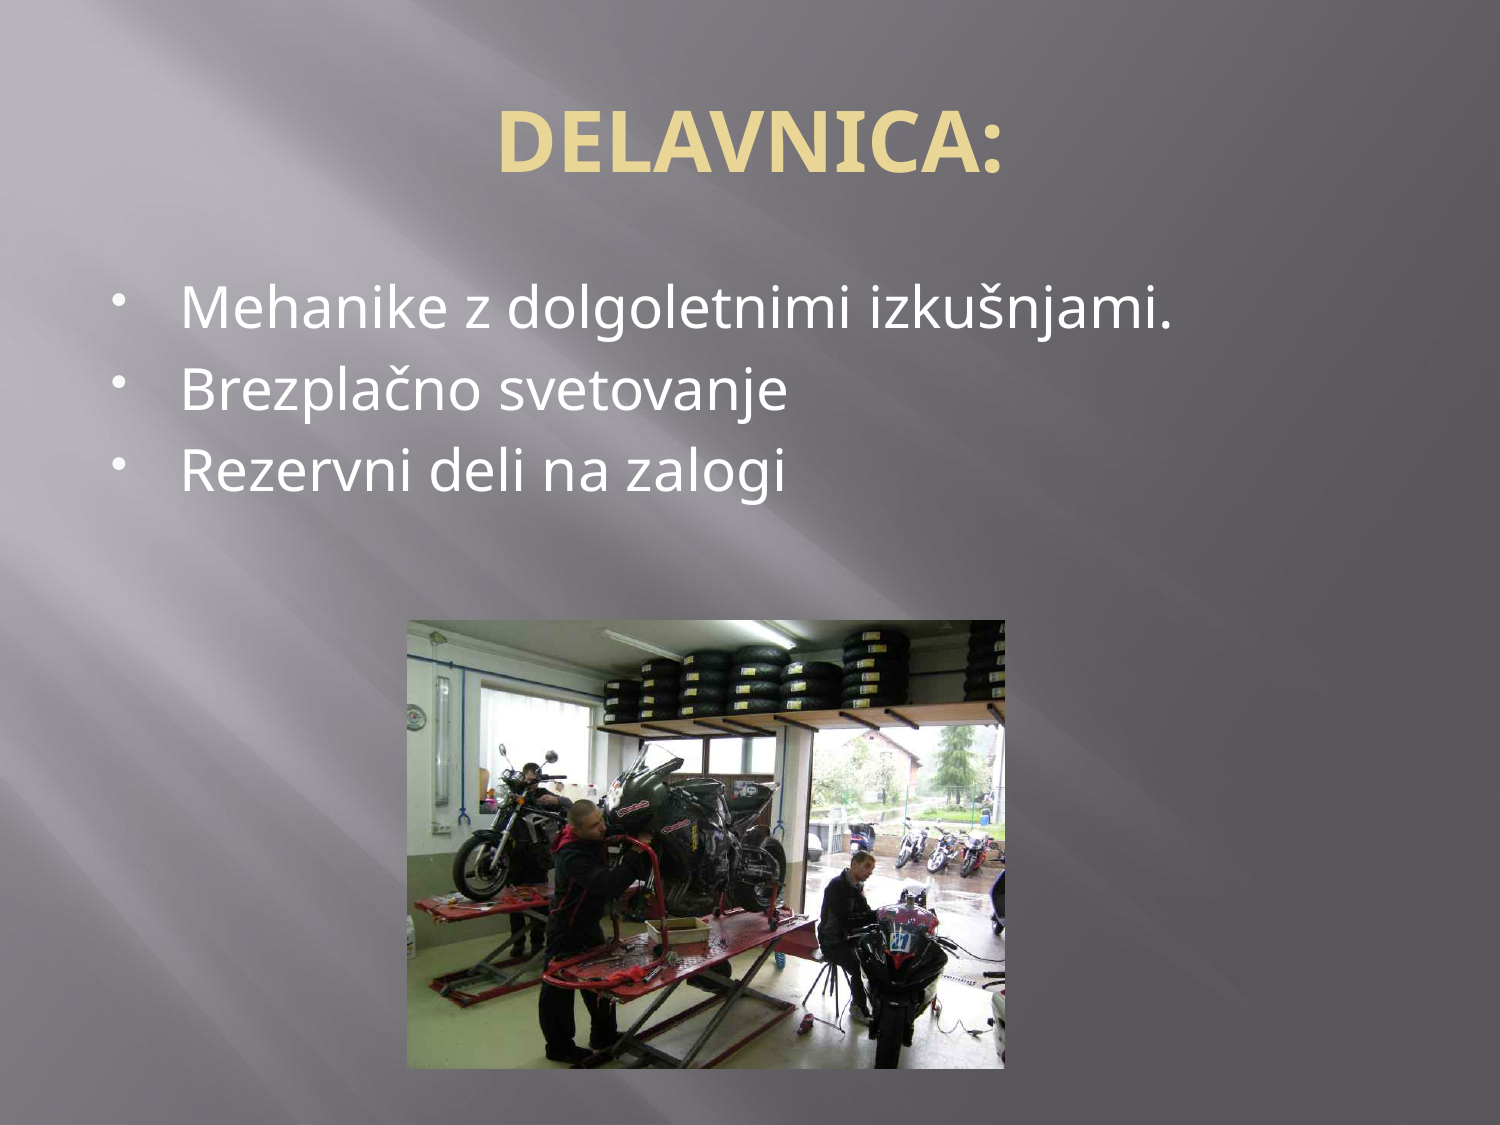

# DELAVNICA:
Mehanike z dolgoletnimi izkušnjami.
Brezplačno svetovanje
Rezervni deli na zalogi